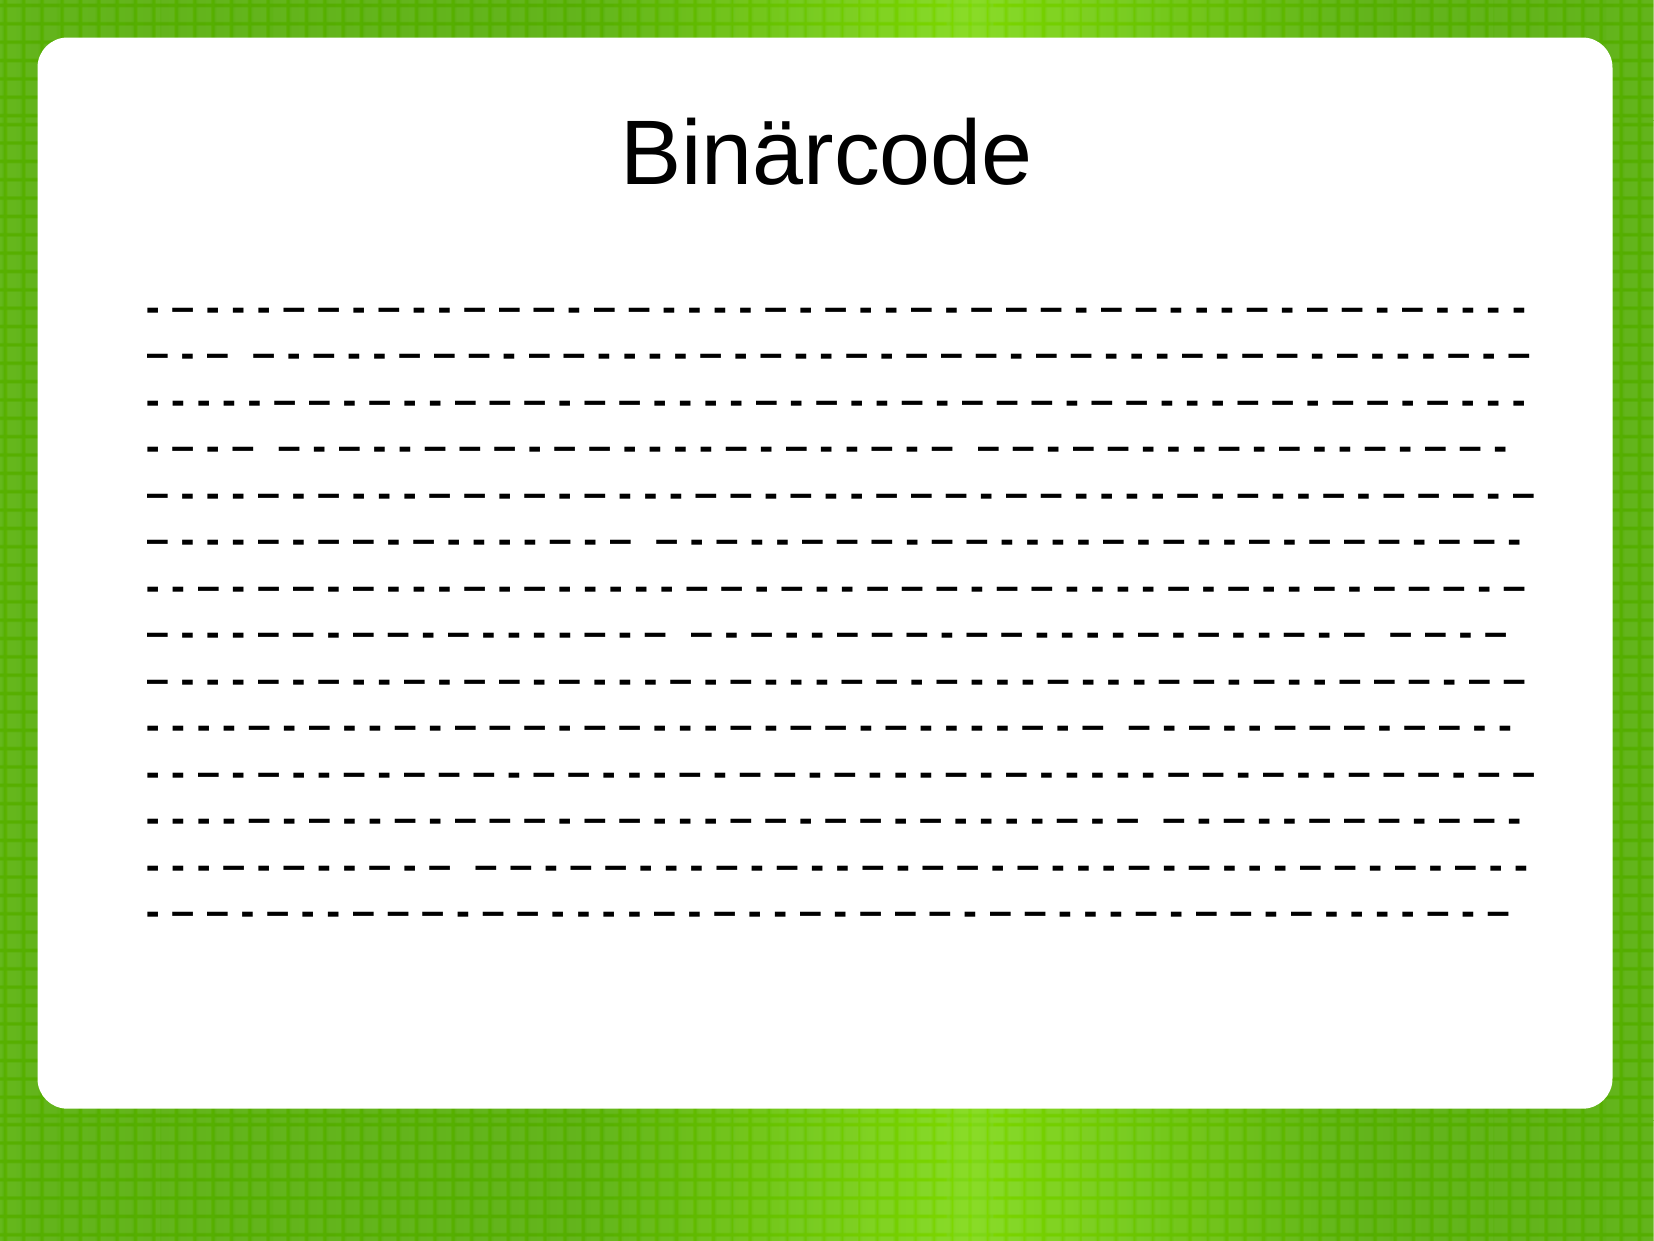

# Binärcode
- – - - - – – - – - - – – – - – – - - - - – - – - - – - – – – - – – - - - – - – – - – - - - - – - – – - – - - – – – - – – - - - - – - – - - – - – – – - – – - - - – - – – - – - - - – - – - - - - - – – - – - - – – – - – – - - - - – - – - - – - – – – - – – - - - – – - – – - – - - - - – - – – - – - - – – – - – – - - - - – - – - - – - – – – - – – - - - – - – - - – - – – - – - - - – - – - - - – – - – - – - - - – – - – - - – – – - – – - - - - – - – - - – - – – – - – – - - - – - – – - – - - - - – - – – - – - - – – – - – – - - - - – - – - - – - – – – - – – - - - – - – – - – - - - – - – - - - - - – – - – - - – – – - – – - - - - – - – - - – - – – – - – – - - - – – - – – - – - - - - – - – – - – - - – – – - – – - - - - – - – - - – - – – – - – – - - - – - – - - – - – – - – - - - – - – - - - – – - – - - - – - - - – – - – - - – – – - – – - - - - – - – - - – - – – – - – – - - - – - – – - – - - - - – - – – - – - - – – – - – – - - - - – - – - - – - – – – - – – - - - – - – – - – - - - – - – - - - - - – – - – - - – – – - – – - - - - – - – - - – - – – – - – – - - - – – - – – - – - - - - – - – – - – - - – – – - – – - - - - – - – - - – - – – – - – – - - - – - – - - – - – – - – - - - – - – - - - – – - – - – - - - – – - – - - – – – - – – - - - - – - – - - – - – – – - – – - - - – - – – - – - - - - – - –